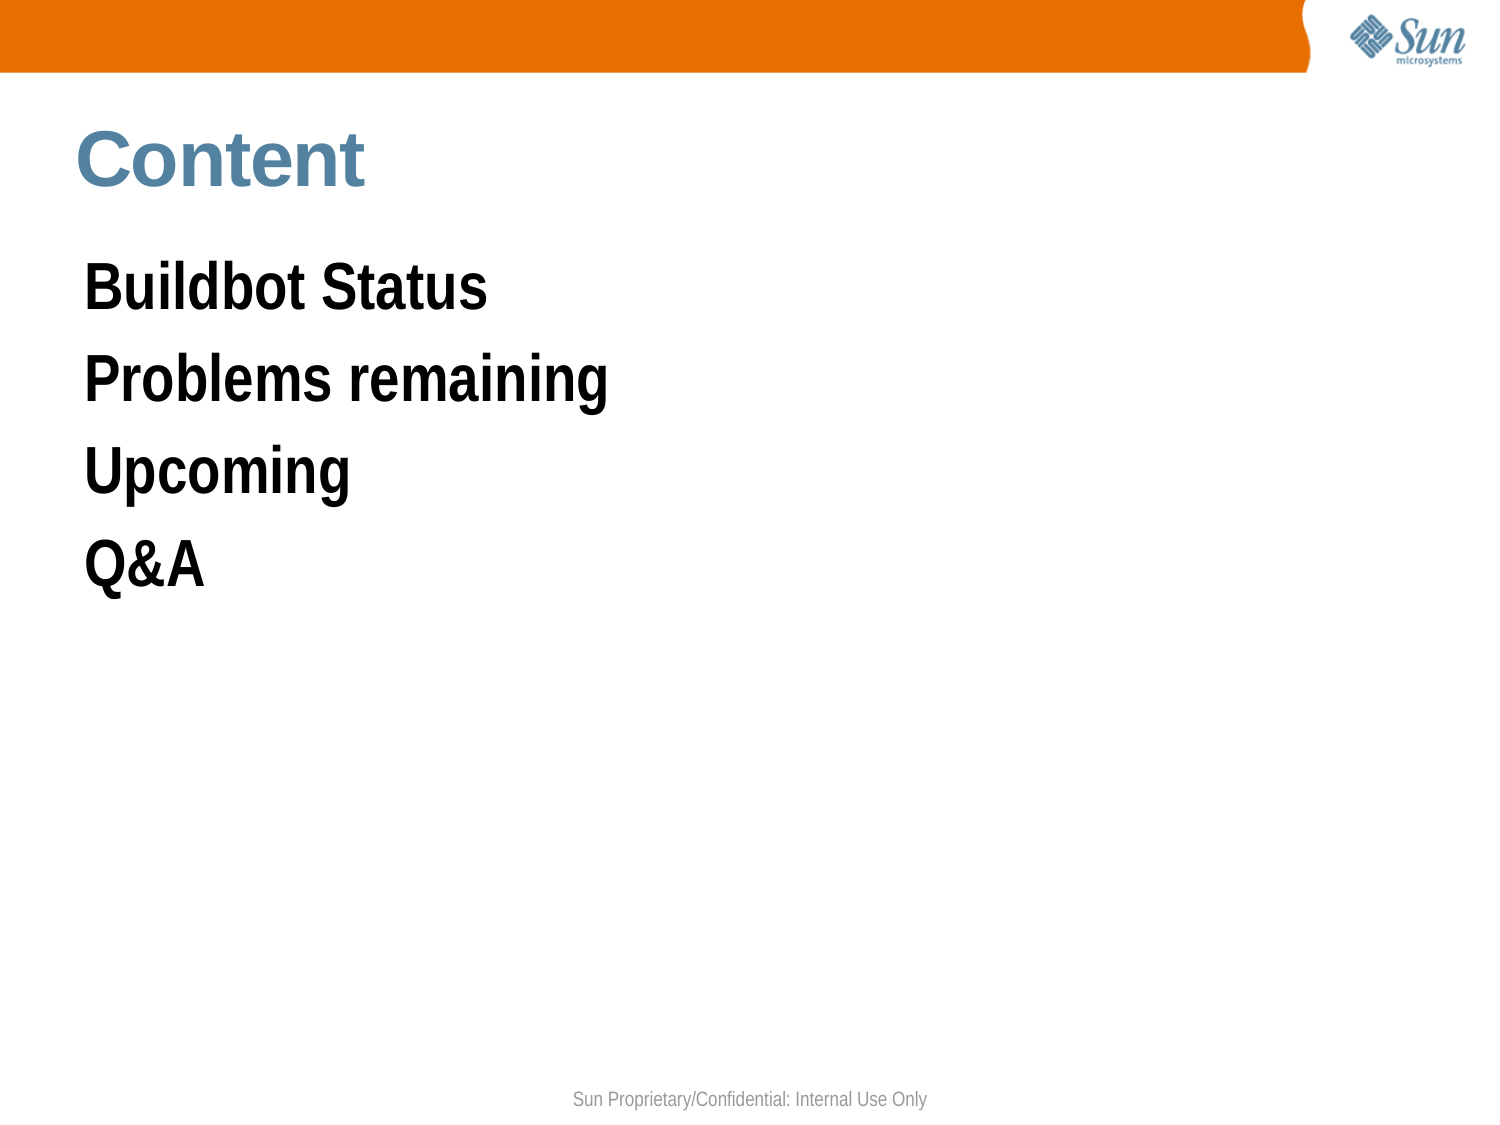

# Content
Buildbot Status
Problems remaining
Upcoming
Q&A